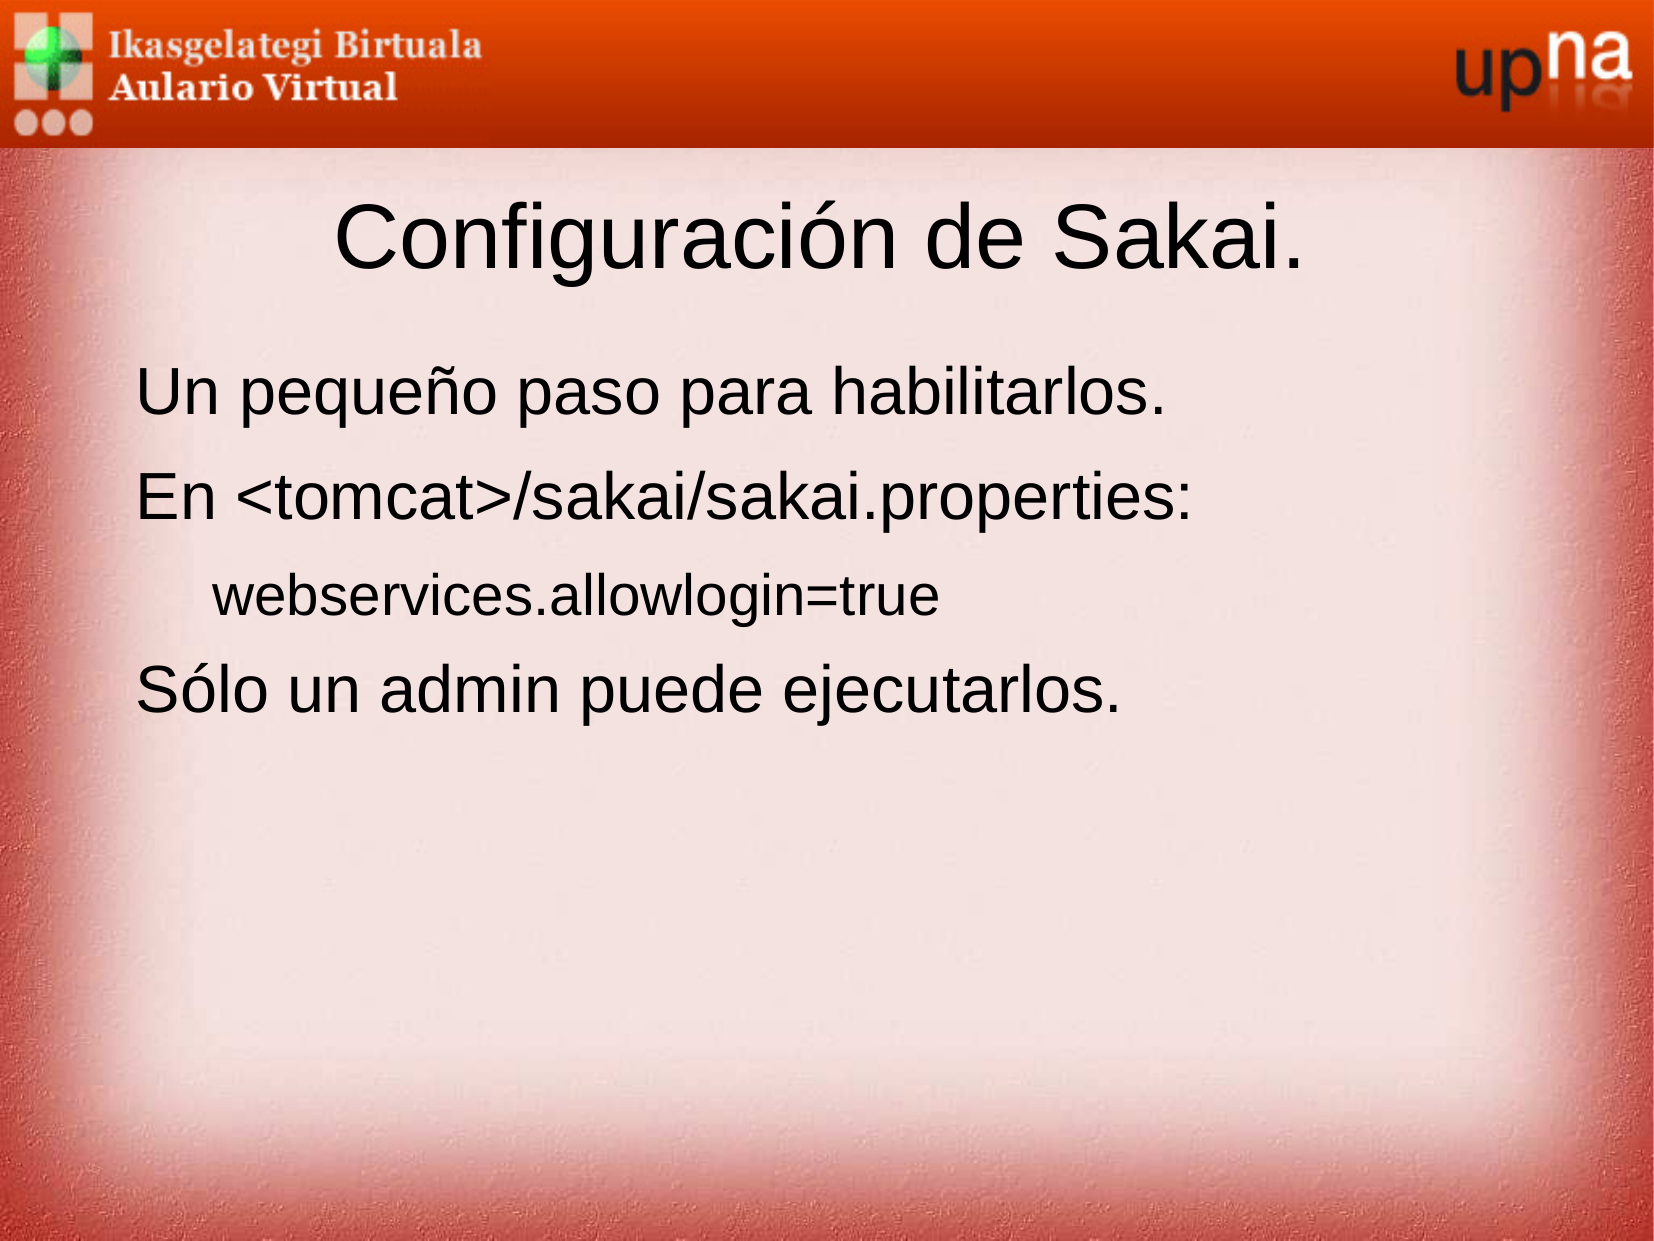

# Configuración de Sakai.
Un pequeño paso para habilitarlos.
En <tomcat>/sakai/sakai.properties:
webservices.allowlogin=true
Sólo un admin puede ejecutarlos.